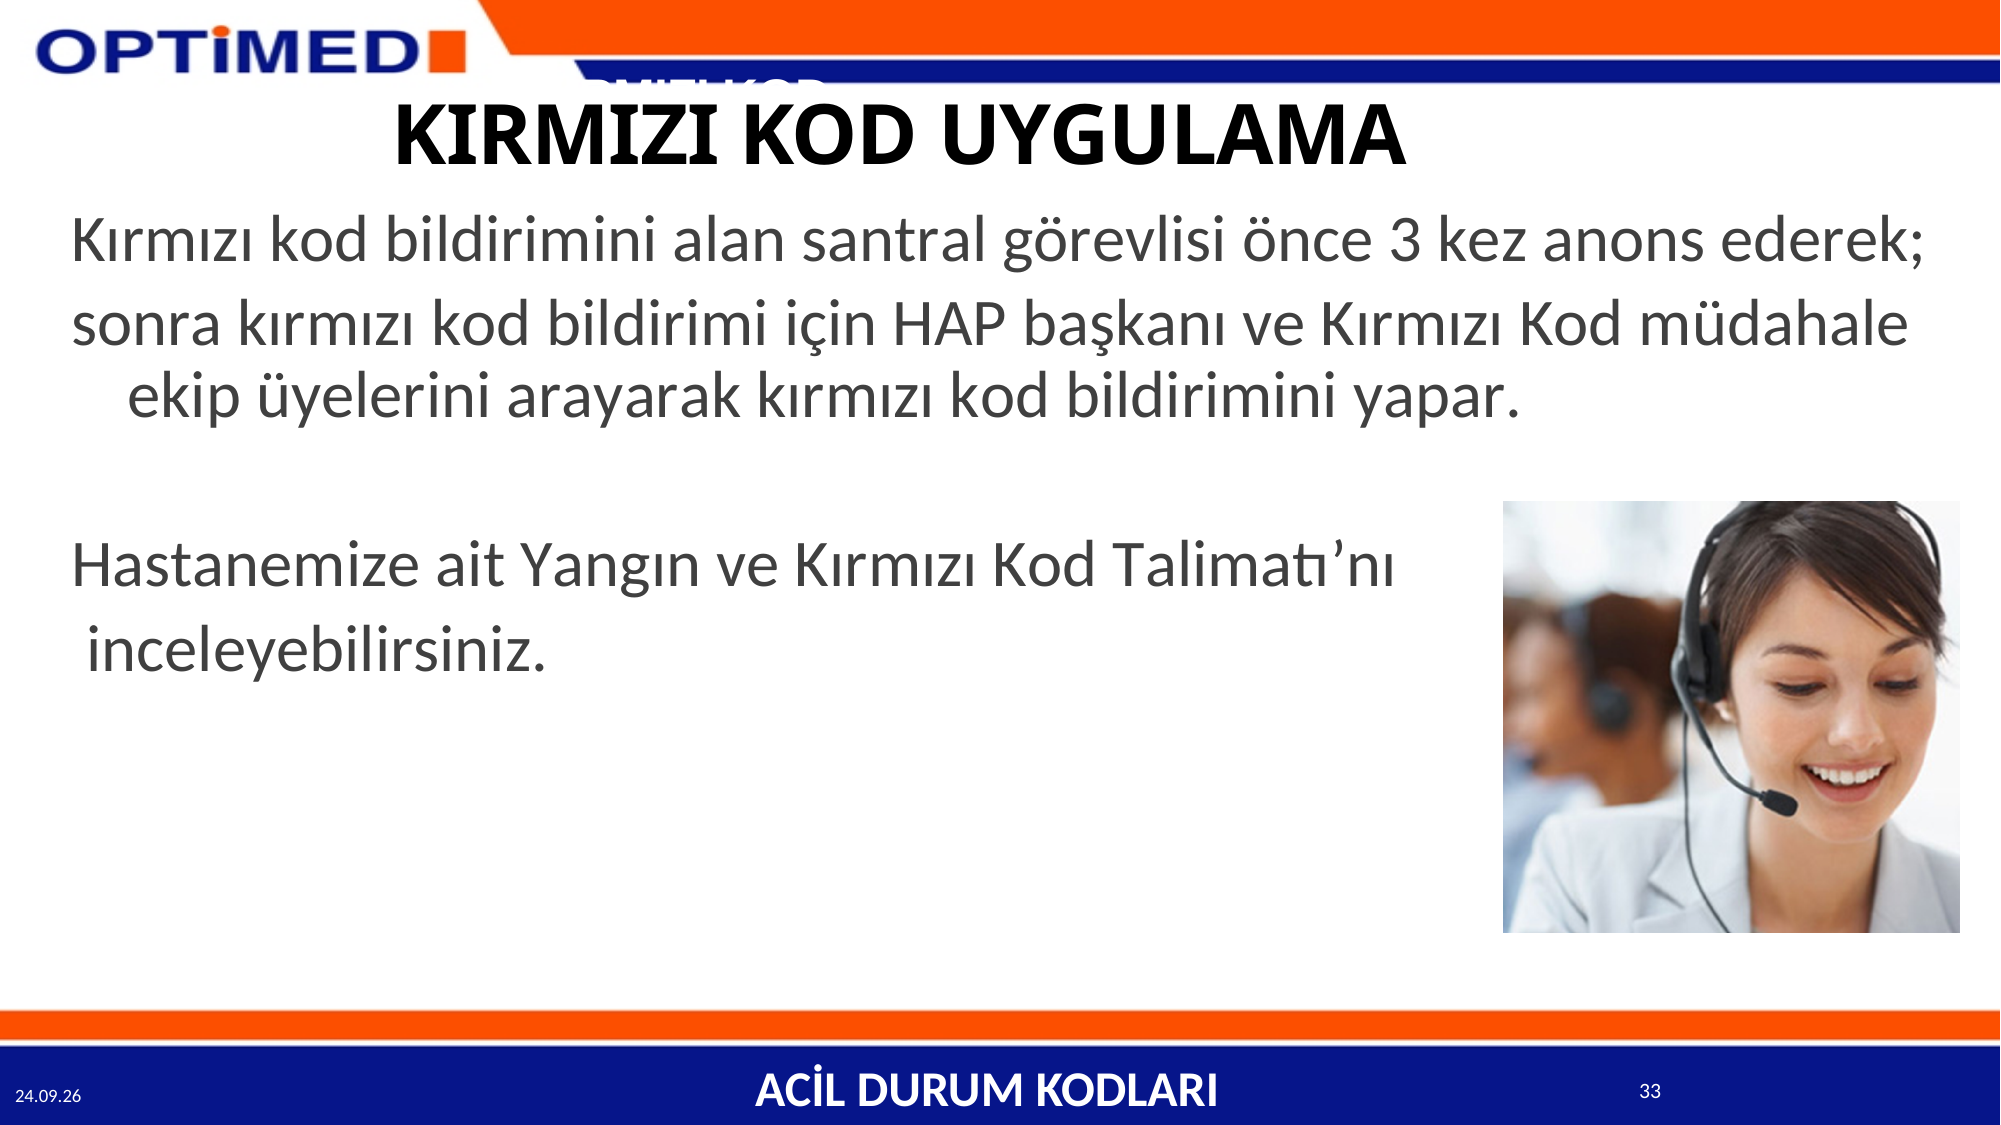

# KIRMIZI KOD
KIRMIZI KOD UYGULAMA
Kırmızı kod bildirimini alan santral görevlisi önce 3 kez anons ederek;
sonra kırmızı kod bildirimi için HAP başkanı ve Kırmızı Kod müdahale ekip üyelerini arayarak kırmızı kod bildirimini yapar.
Hastanemize ait Yangın ve Kırmızı Kod Talimatı’nı
 inceleyebilirsiniz.
ACİL DURUM KODLARI